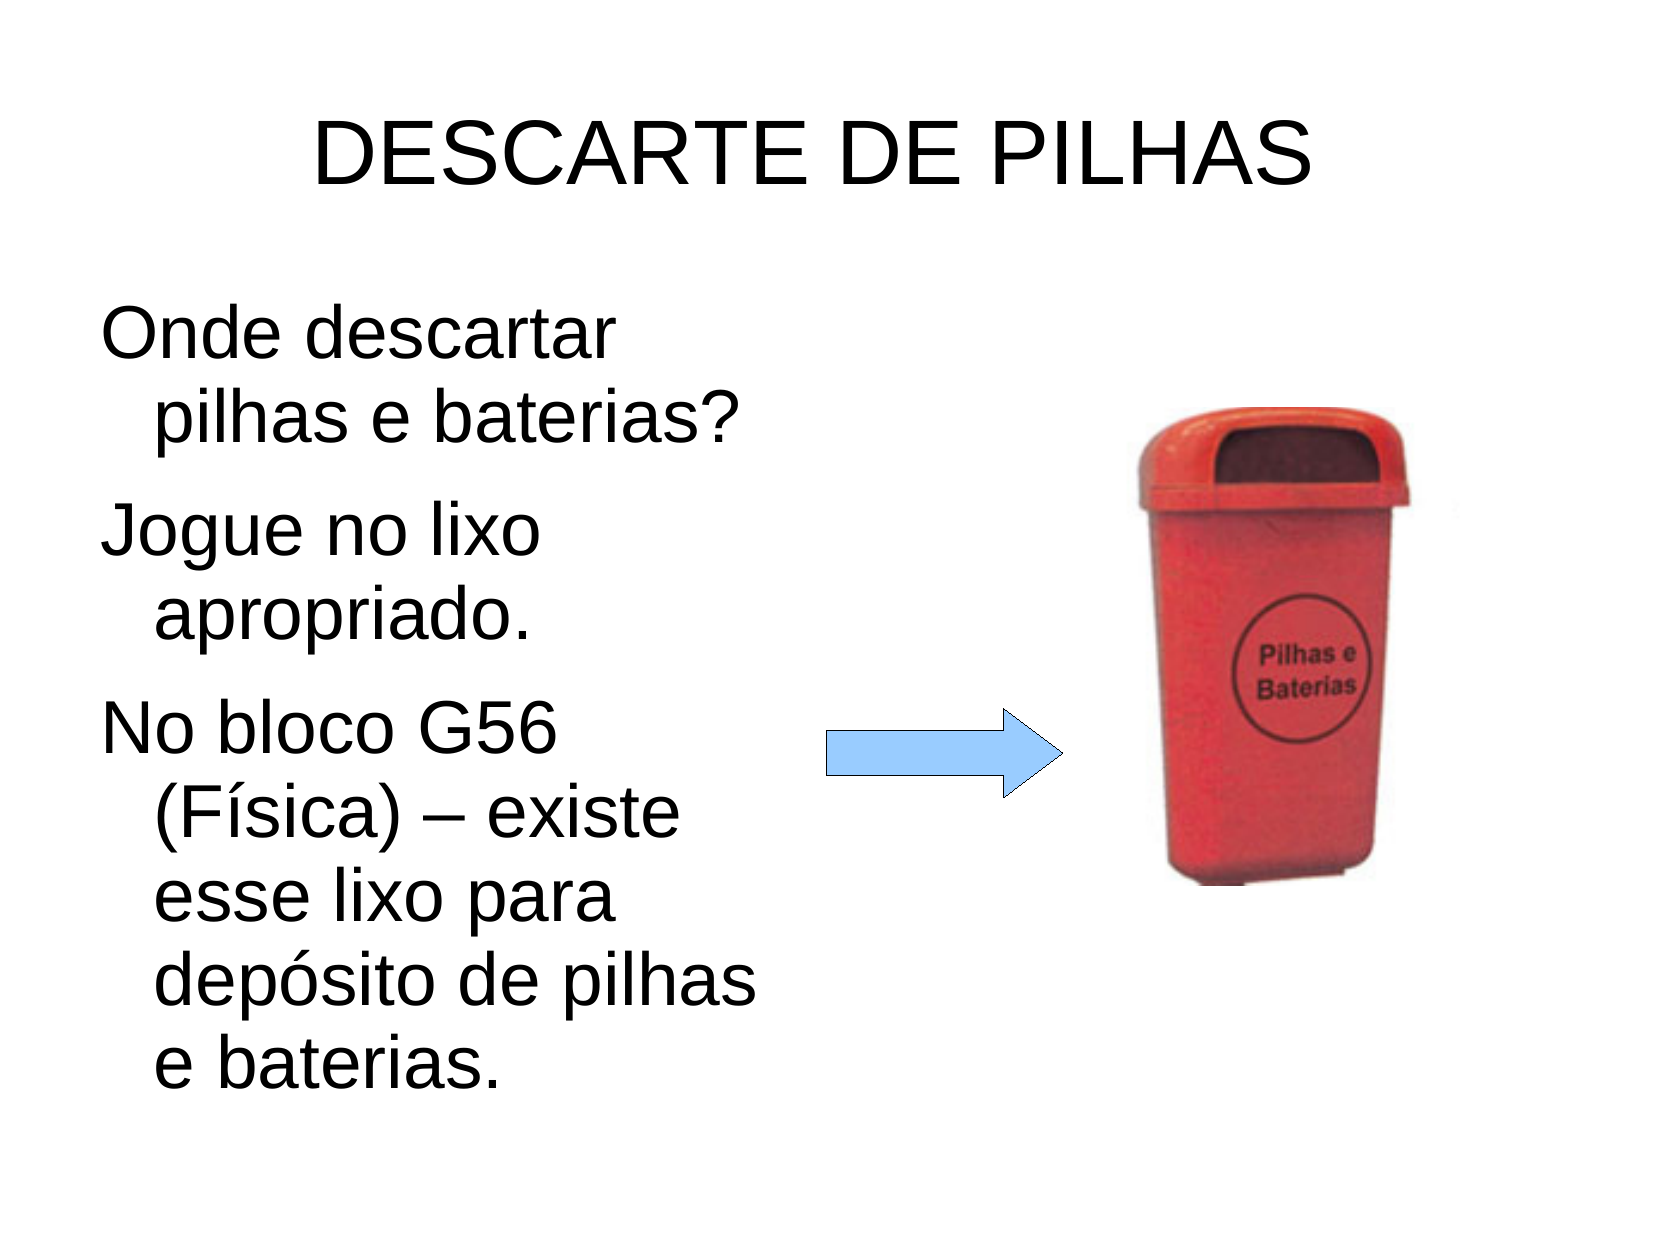

# DESCARTE DE PILHAS
Onde descartar pilhas e baterias?
Jogue no lixo apropriado.
No bloco G56 (Física) – existe esse lixo para depósito de pilhas e baterias.